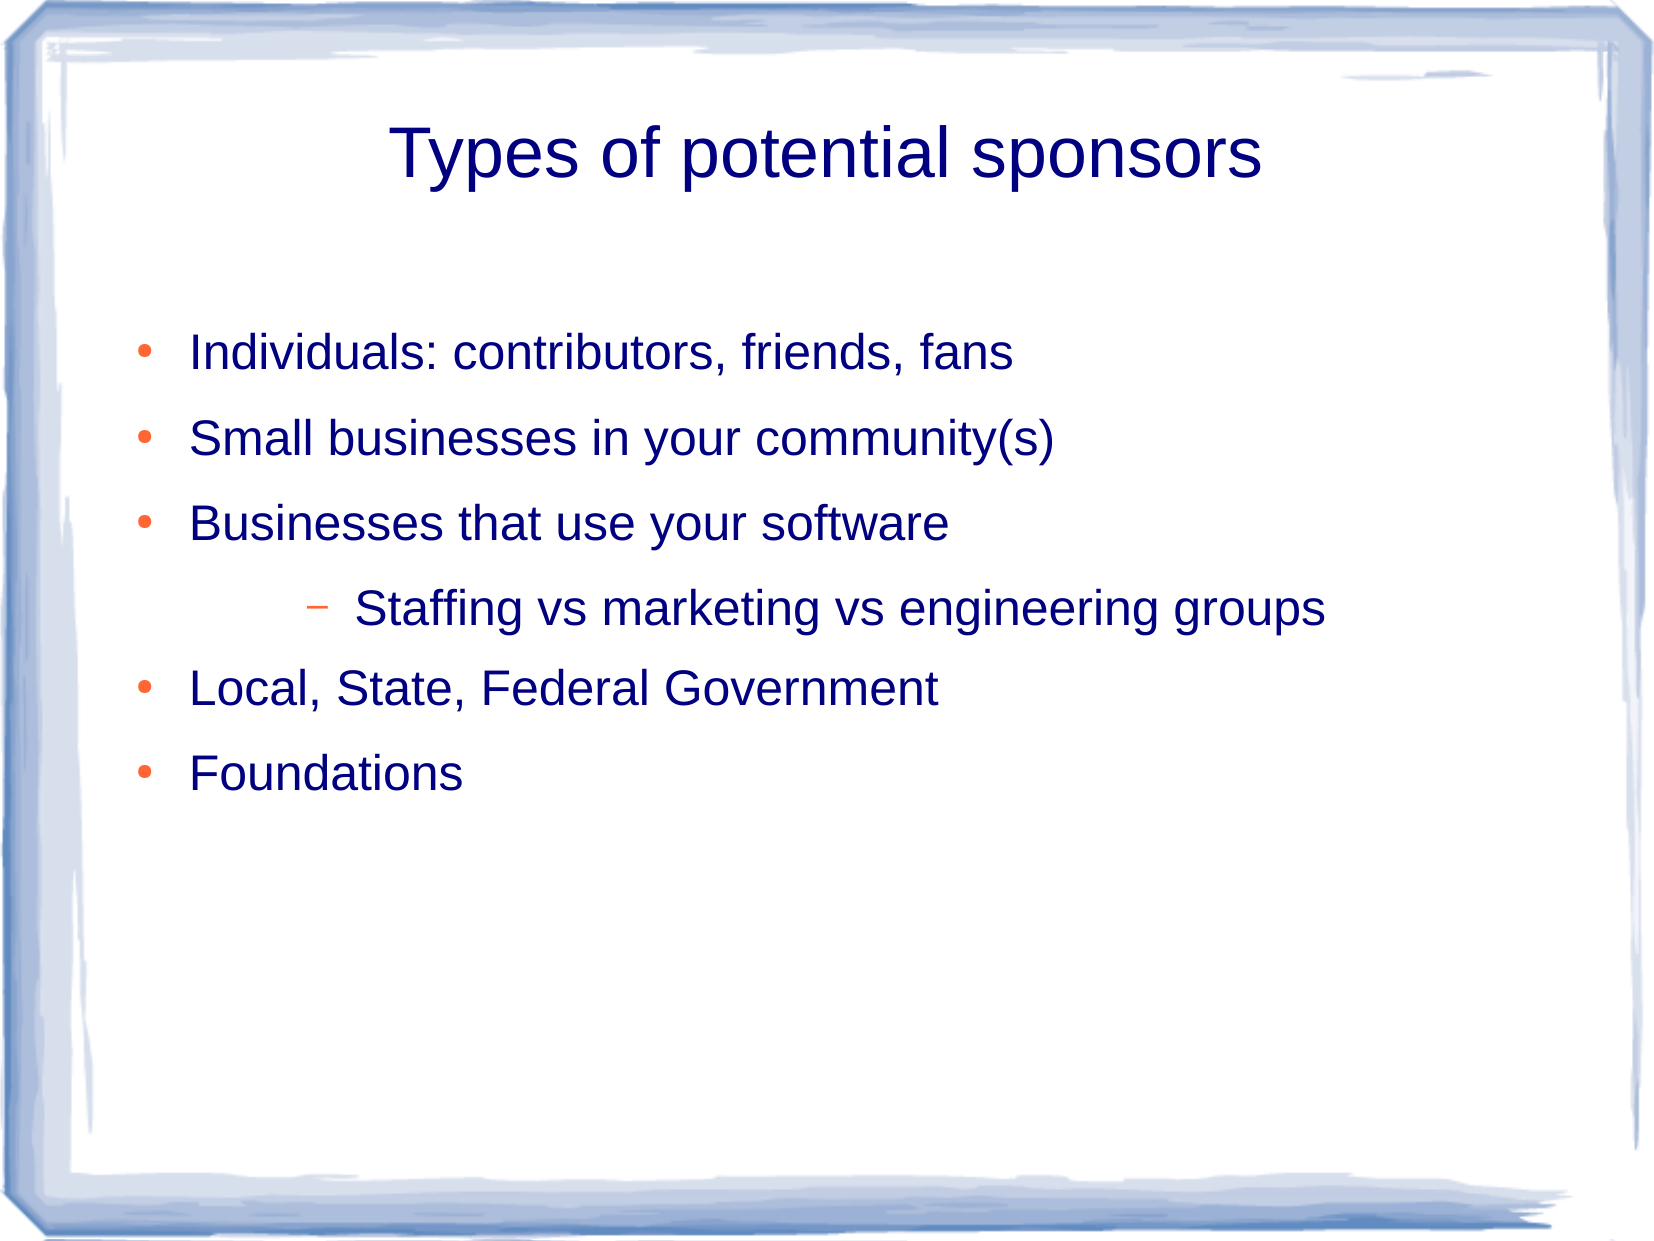

# Types of potential sponsors
Individuals: contributors, friends, fans
Small businesses in your community(s)
Businesses that use your software
Staffing vs marketing vs engineering groups
Local, State, Federal Government
Foundations